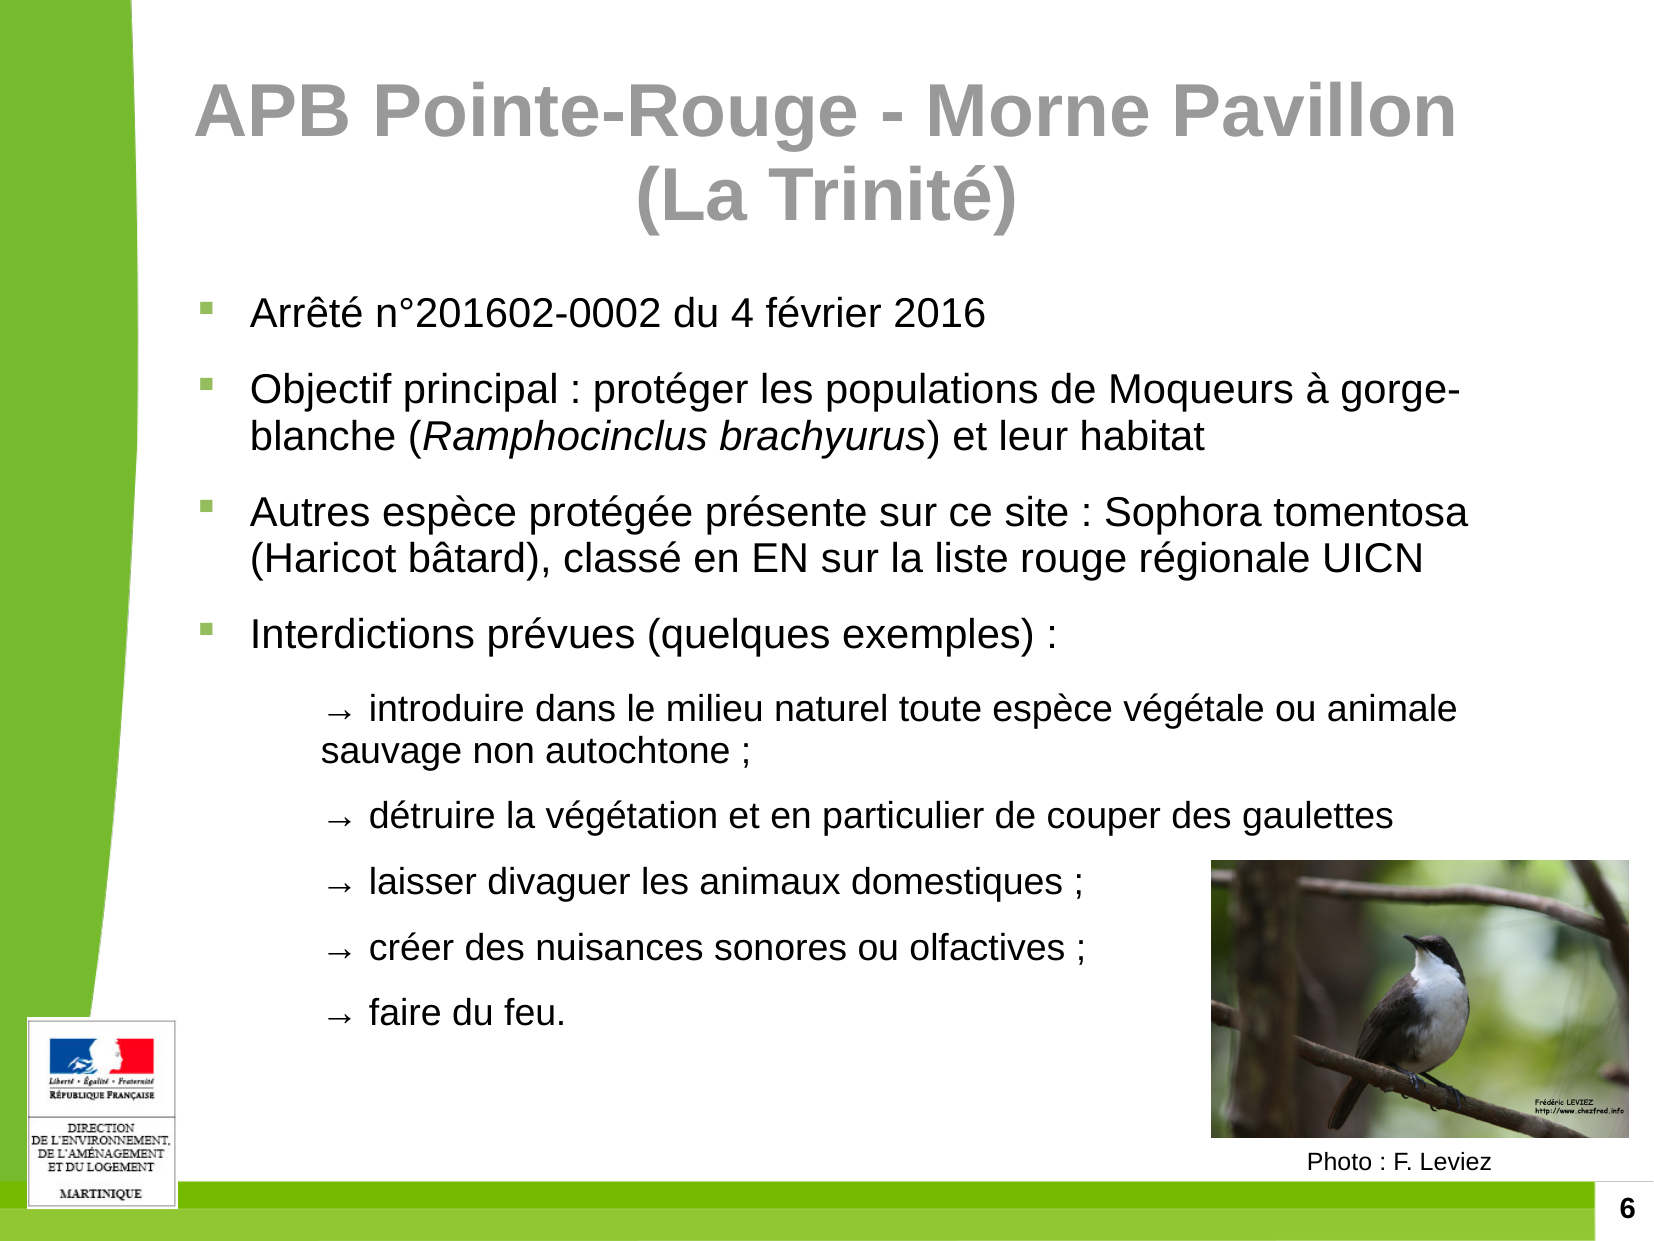

# APB Pointe-Rouge - Morne Pavillon (La Trinité)
Arrêté n°201602-0002 du 4 février 2016
Objectif principal : protéger les populations de Moqueurs à gorge- blanche (Ramphocinclus brachyurus) et leur habitat
Autres espèce protégée présente sur ce site : Sophora tomentosa (Haricot bâtard), classé en EN sur la liste rouge régionale UICN
Interdictions prévues (quelques exemples) :
→ introduire dans le milieu naturel toute espèce végétale ou animale sauvage non autochtone ;
→ détruire la végétation et en particulier de couper des gaulettes
→ laisser divaguer les animaux domestiques ;
→ créer des nuisances sonores ou olfactives ;
→ faire du feu.
Photo : F. Leviez